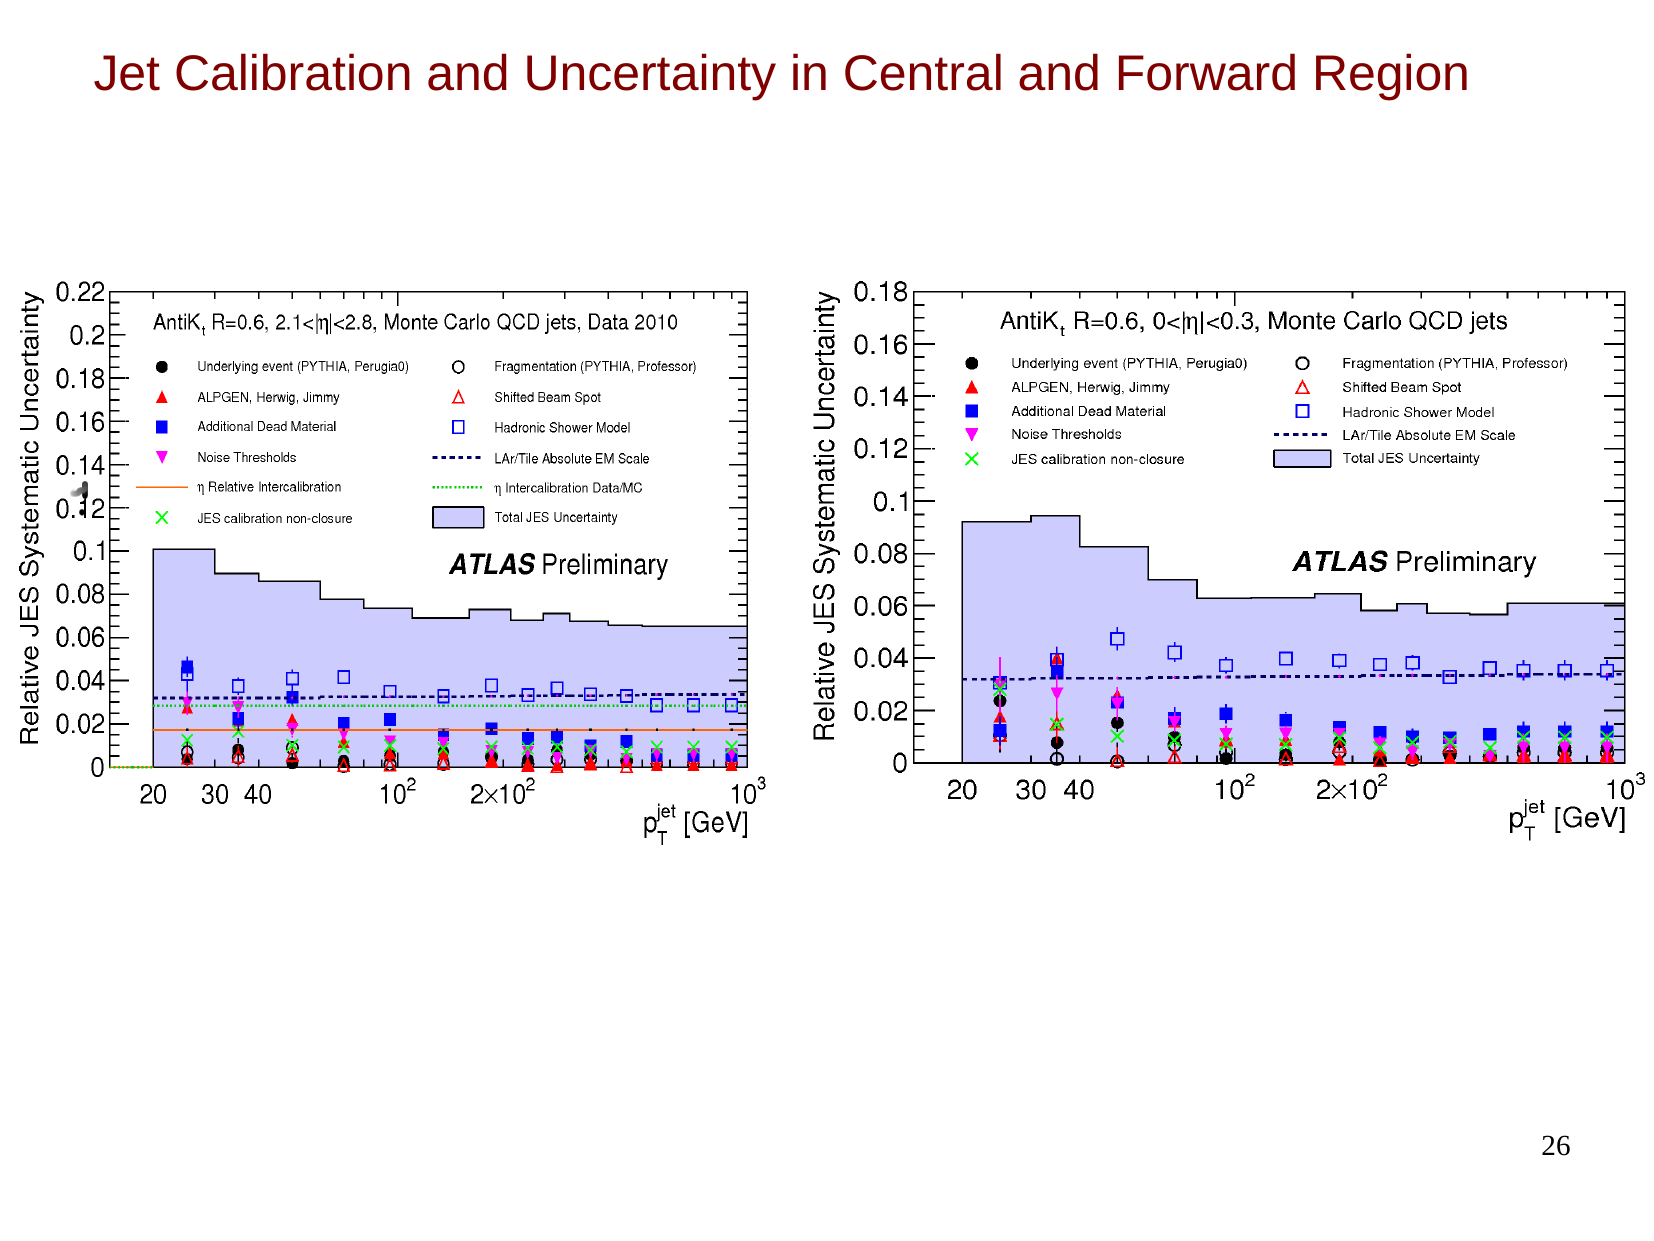

Jet Calibration and Uncertainty in Central and Forward Region
26